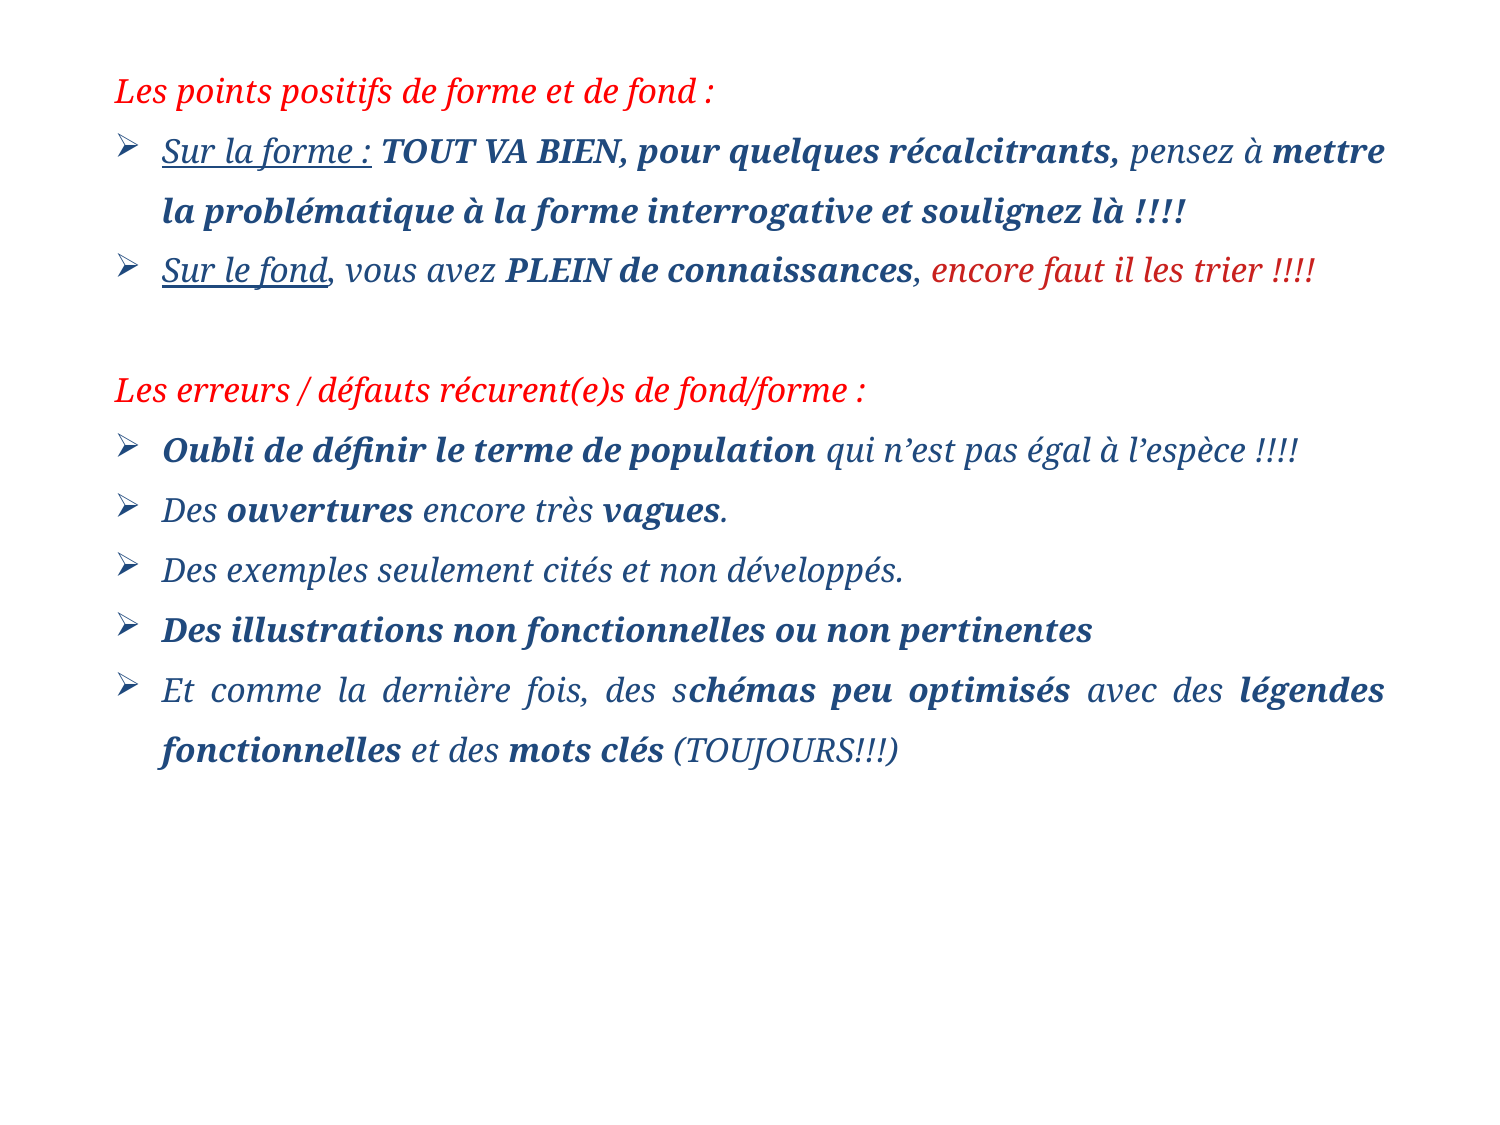

Les points positifs de forme et de fond :
Sur la forme : TOUT VA BIEN, pour quelques récalcitrants, pensez à mettre la problématique à la forme interrogative et soulignez là !!!!
Sur le fond, vous avez PLEIN de connaissances, encore faut il les trier !!!!
Les erreurs / défauts récurent(e)s de fond/forme :
Oubli de définir le terme de population qui n’est pas égal à l’espèce !!!!
Des ouvertures encore très vagues.
Des exemples seulement cités et non développés.
Des illustrations non fonctionnelles ou non pertinentes
Et comme la dernière fois, des schémas peu optimisés avec des légendes fonctionnelles et des mots clés (TOUJOURS!!!)